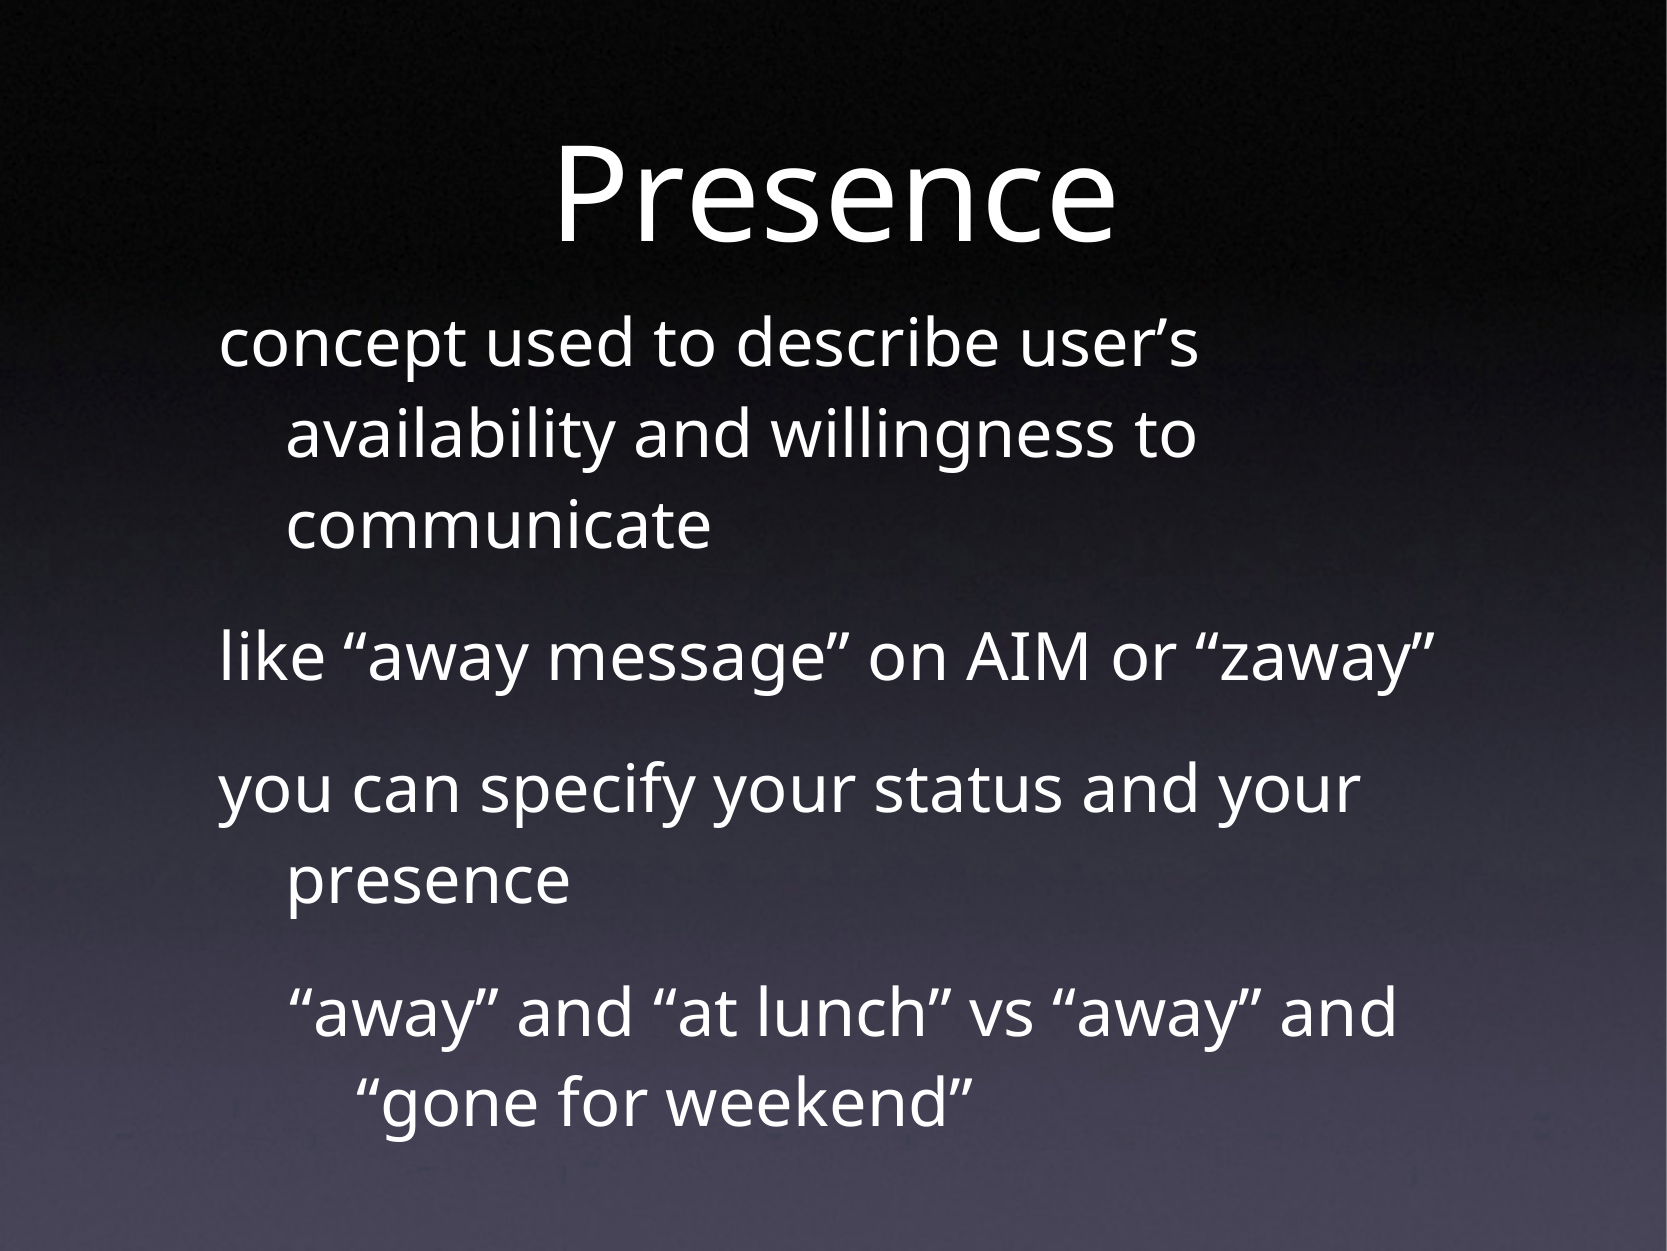

# Presence
concept used to describe user’s availability and willingness to communicate
like “away message” on AIM or “zaway”
you can specify your status and your presence
“away” and “at lunch” vs “away” and “gone for weekend”